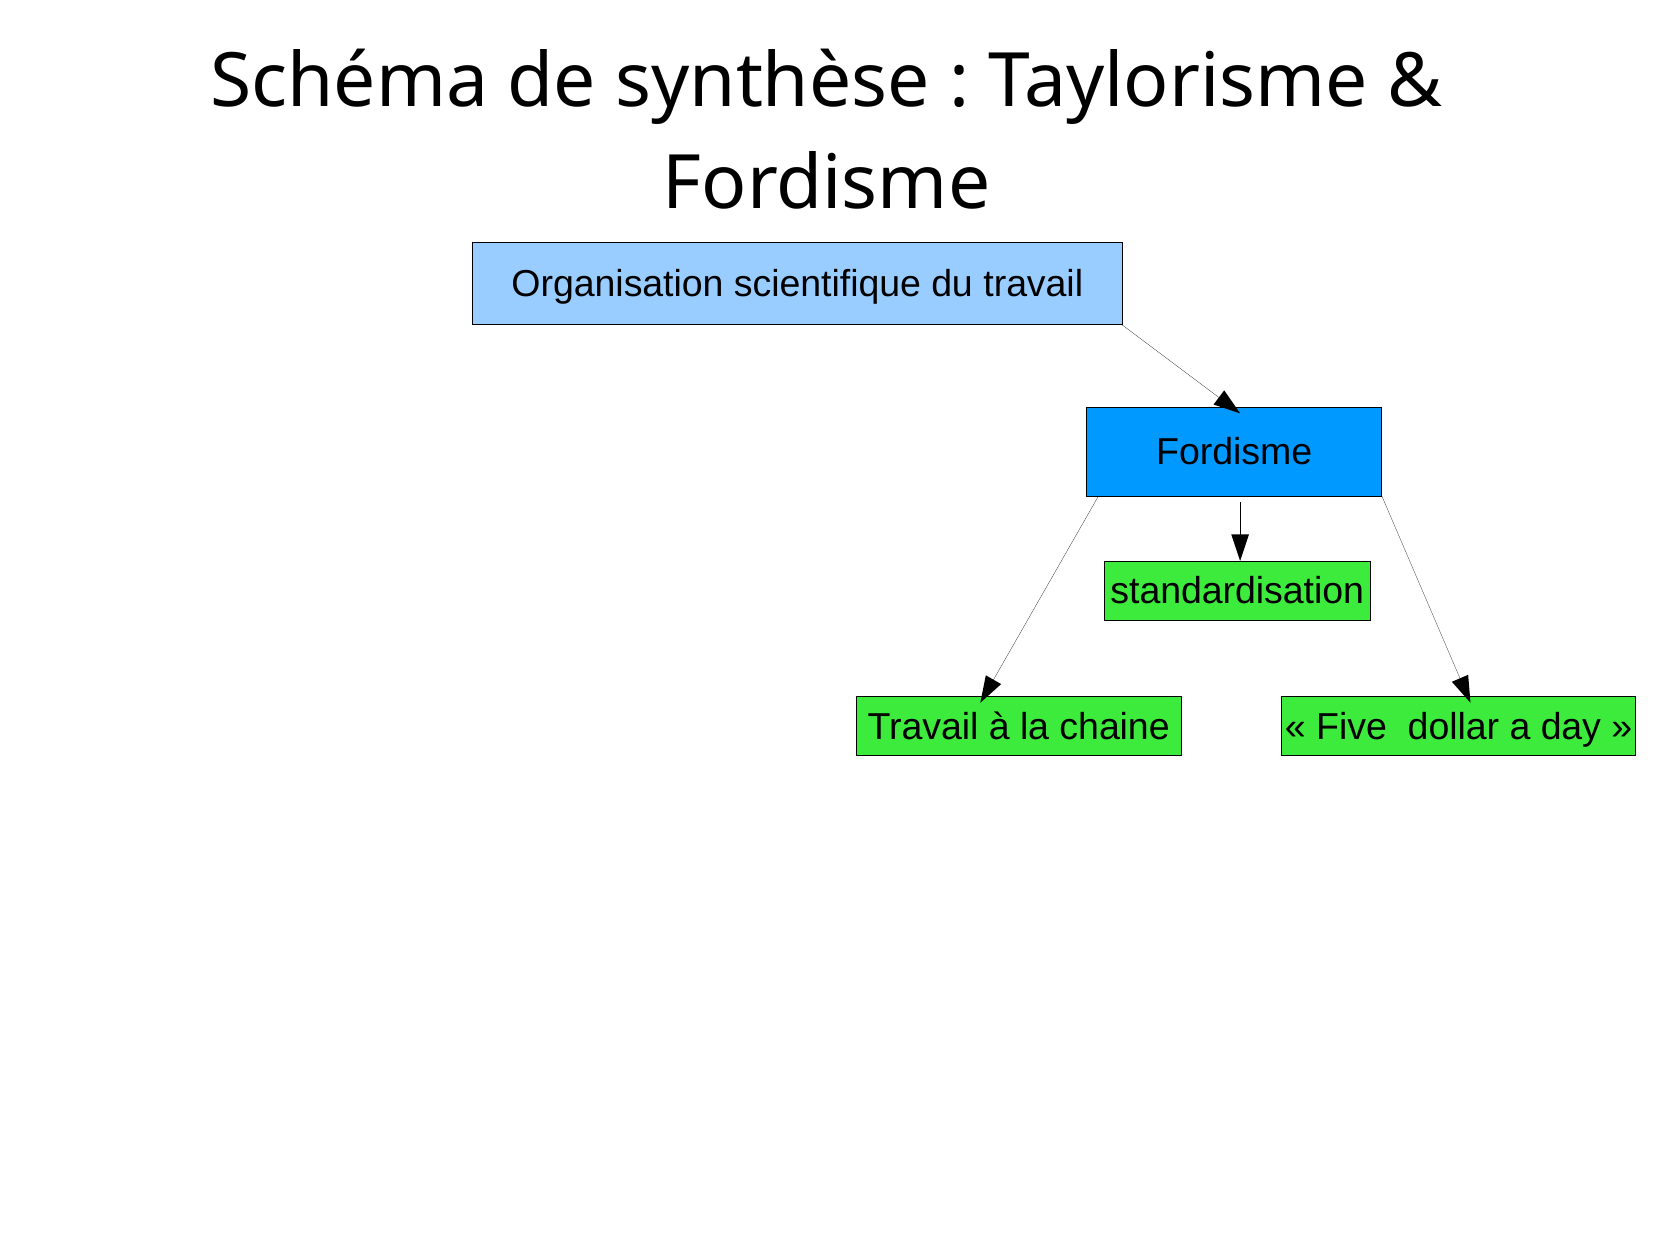

# Schéma de synthèse : Taylorisme & Fordisme
Organisation scientifique du travail
Fordisme
standardisation
Travail à la chaine
« Five dollar a day »